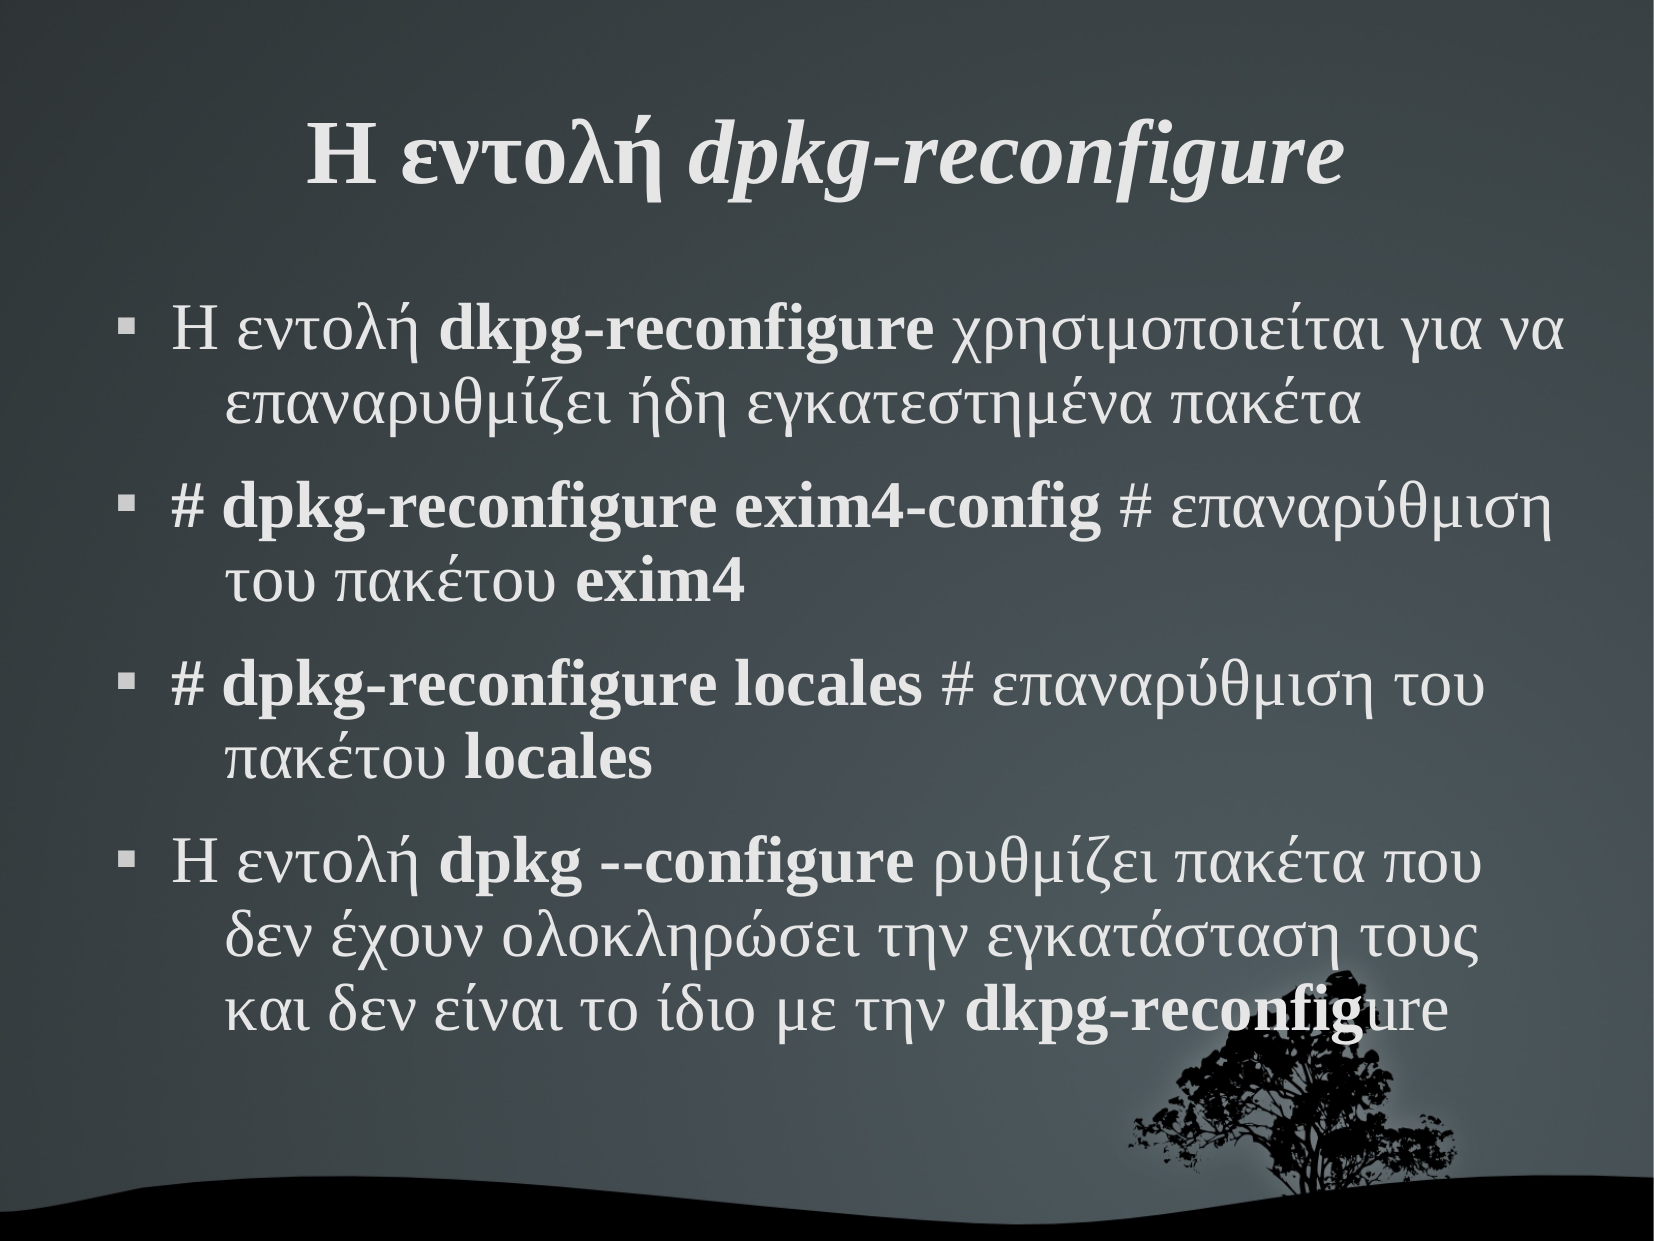

# Η εντολή dpkg-reconfigure
Η εντολή dkpg-reconfigure χρησιμοποιείται για να επαναρυθμίζει ήδη εγκατεστημένα πακέτα
# dpkg-reconfigure exim4-config # επαναρύθμιση του πακέτου exim4
# dpkg-reconfigure locales # επαναρύθμιση του πακέτου locales
Η εντολή dpkg --configure ρυθμίζει πακέτα που δεν έχουν ολοκληρώσει την εγκατάσταση τους και δεν είναι το ίδιο με την dkpg-reconfigure